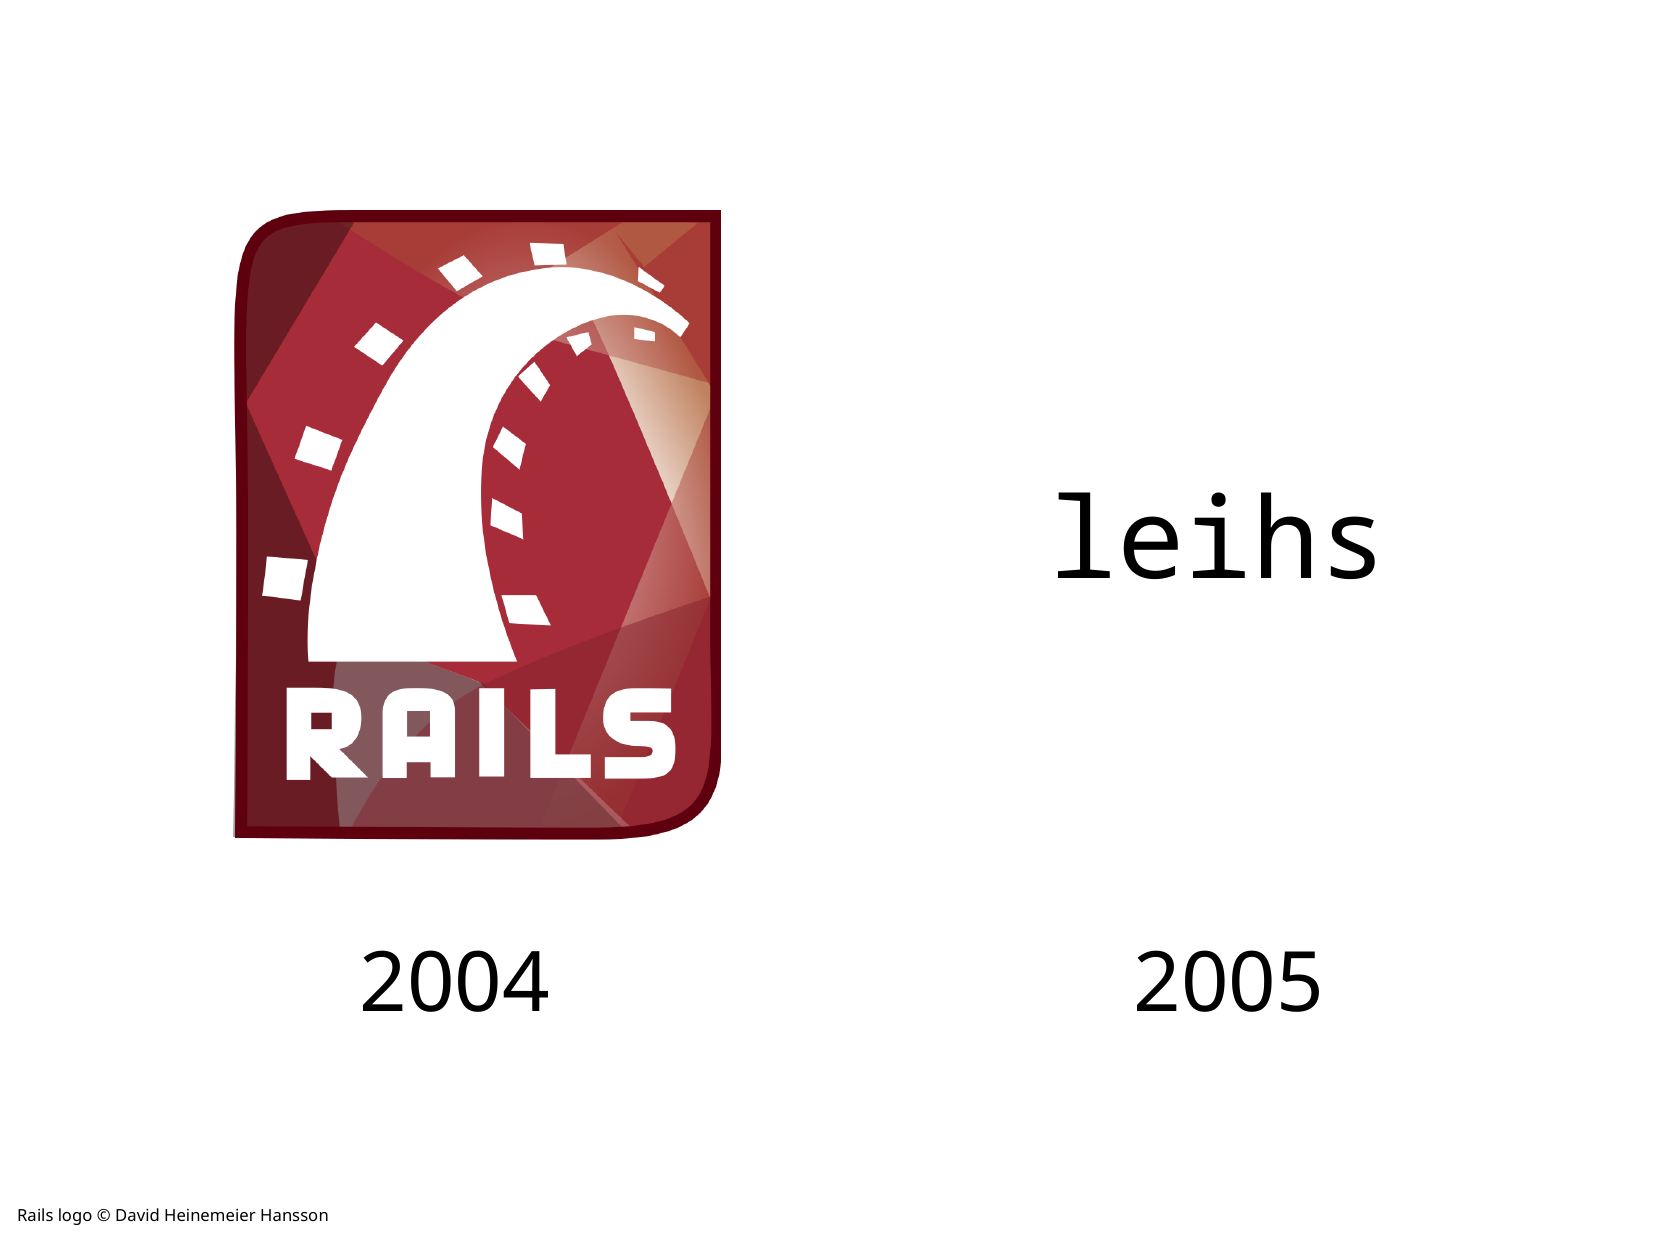

leihs
2004
2005
Rails logo © David Heinemeier Hansson